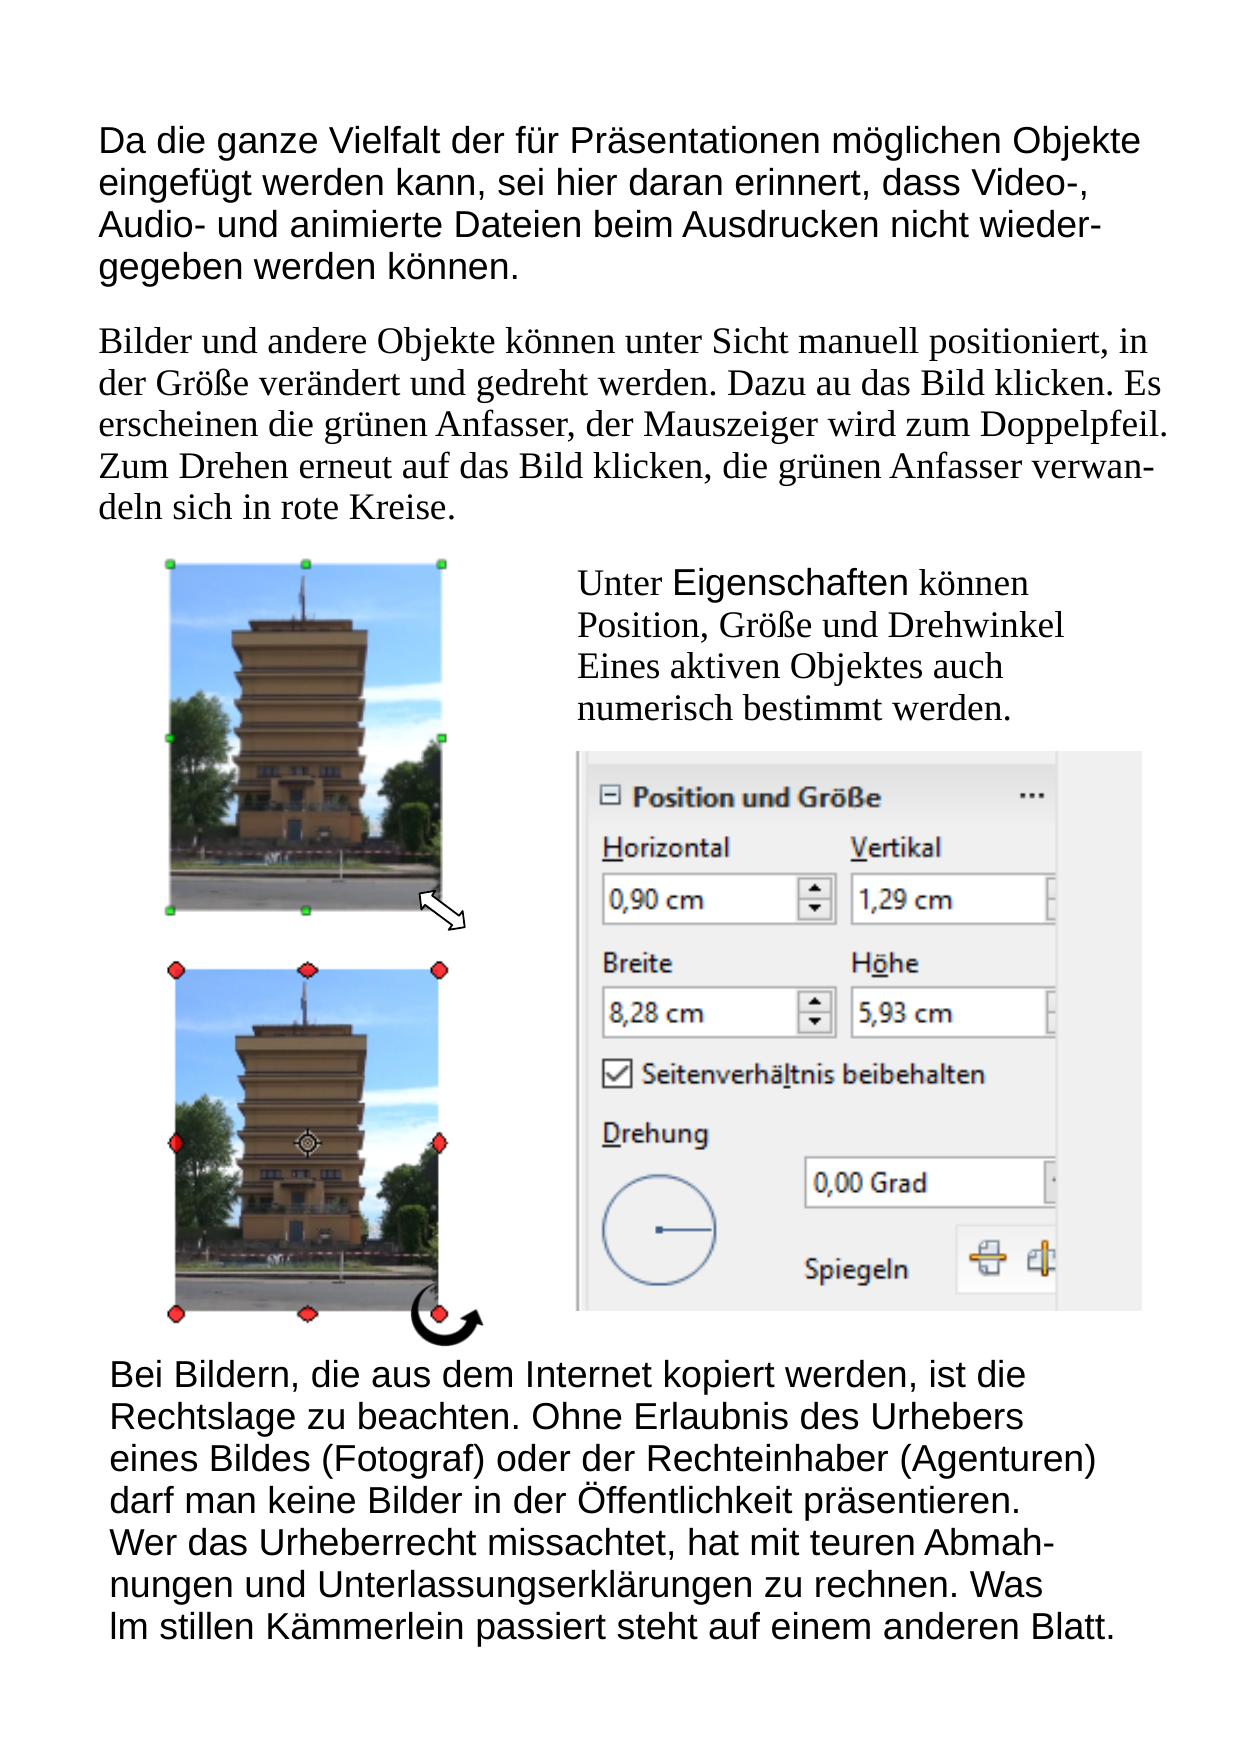

Da die ganze Vielfalt der für Präsentationen möglichen Objekte
eingefügt werden kann, sei hier daran erinnert, dass Video-,
Audio- und animierte Dateien beim Ausdrucken nicht wieder-
gegeben werden können.
Bilder und andere Objekte können unter Sicht manuell positioniert, in
der Größe verändert und gedreht werden. Dazu au das Bild klicken. Es
erscheinen die grünen Anfasser, der Mauszeiger wird zum Doppelpfeil.
Zum Drehen erneut auf das Bild klicken, die grünen Anfasser verwan-
deln sich in rote Kreise.
Unter Eigenschaften können
Position, Größe und Drehwinkel
Eines aktiven Objektes auch
numerisch bestimmt werden.
Bei Bildern, die aus dem Internet kopiert werden, ist die
Rechtslage zu beachten. Ohne Erlaubnis des Urhebers
eines Bildes (Fotograf) oder der Rechteinhaber (Agenturen)
darf man keine Bilder in der Öffentlichkeit präsentieren.
Wer das Urheberrecht missachtet, hat mit teuren Abmah-
nungen und Unterlassungserklärungen zu rechnen. Was
lm stillen Kämmerlein passiert steht auf einem anderen Blatt.